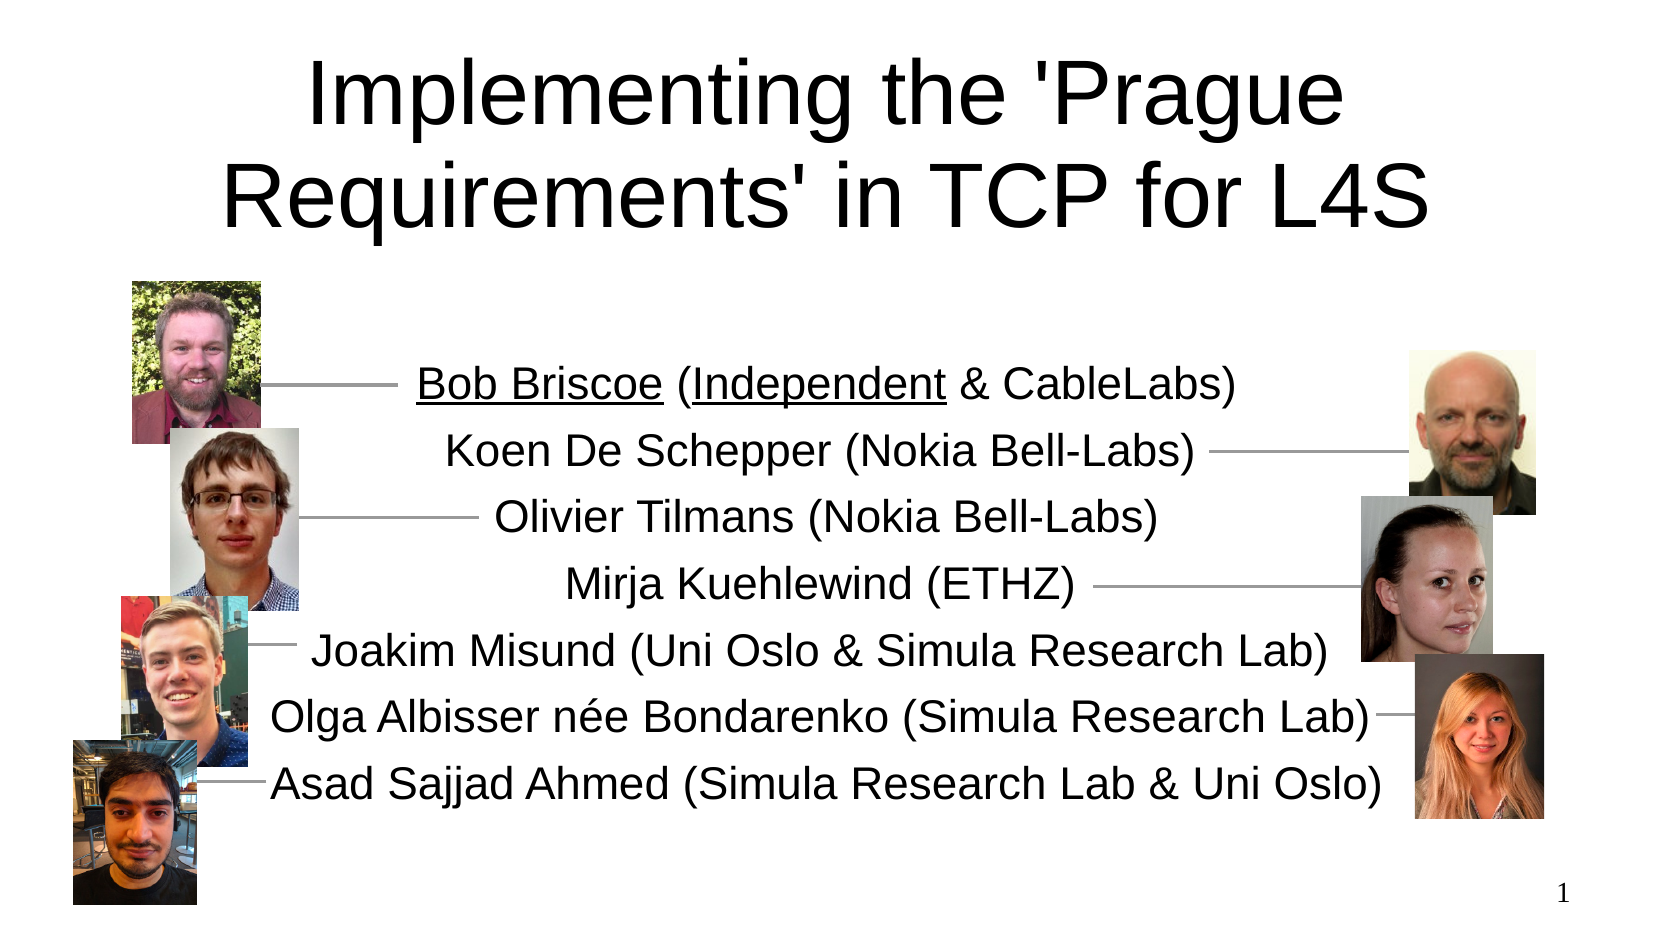

# Implementing the 'Prague Requirements' in TCP for L4S
 Bob Briscoe (Independent & CableLabs)
Koen De Schepper (Nokia Bell-Labs)
Olivier Tilmans (Nokia Bell-Labs)
Mirja Kuehlewind (ETHZ)
Joakim Misund (Uni Oslo & Simula Research Lab)
Olga Albisser née Bondarenko (Simula Research Lab)
Asad Sajjad Ahmed (Simula Research Lab & Uni Oslo)
1